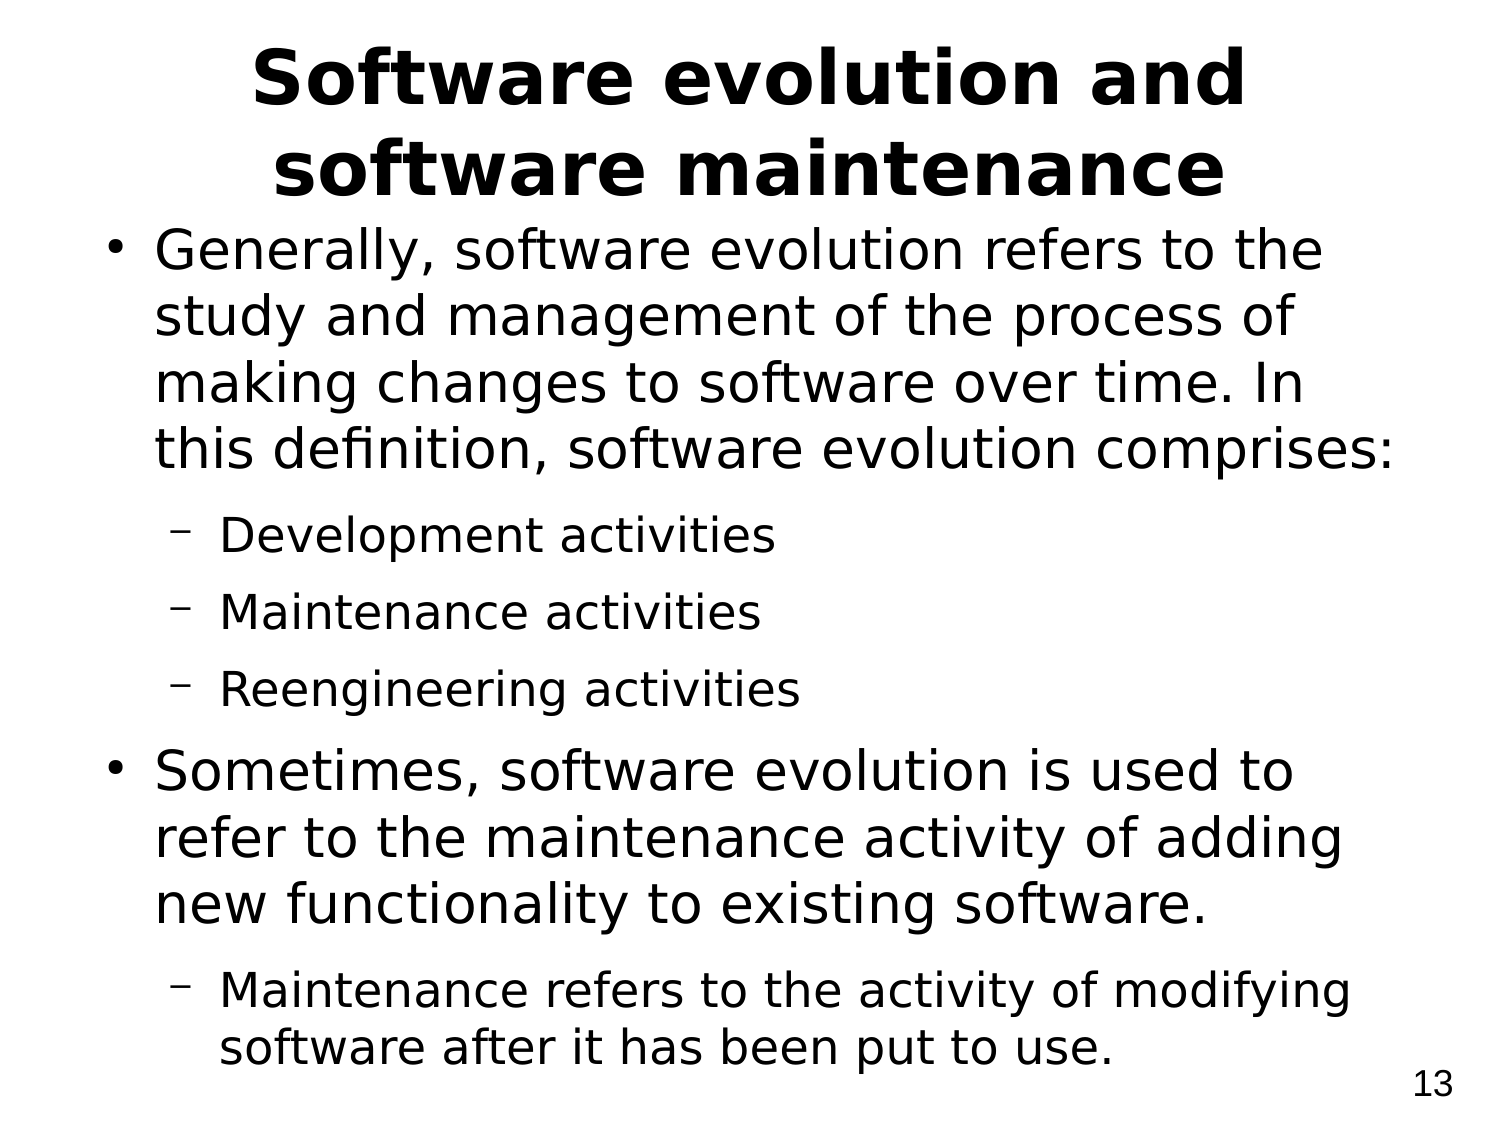

# Software evolution and software maintenance
Generally, software evolution refers to the study and management of the process of making changes to software over time. In this definition, software evolution comprises:
Development activities
Maintenance activities
Reengineering activities
Sometimes, software evolution is used to refer to the maintenance activity of adding new functionality to existing software.
Maintenance refers to the activity of modifying software after it has been put to use.